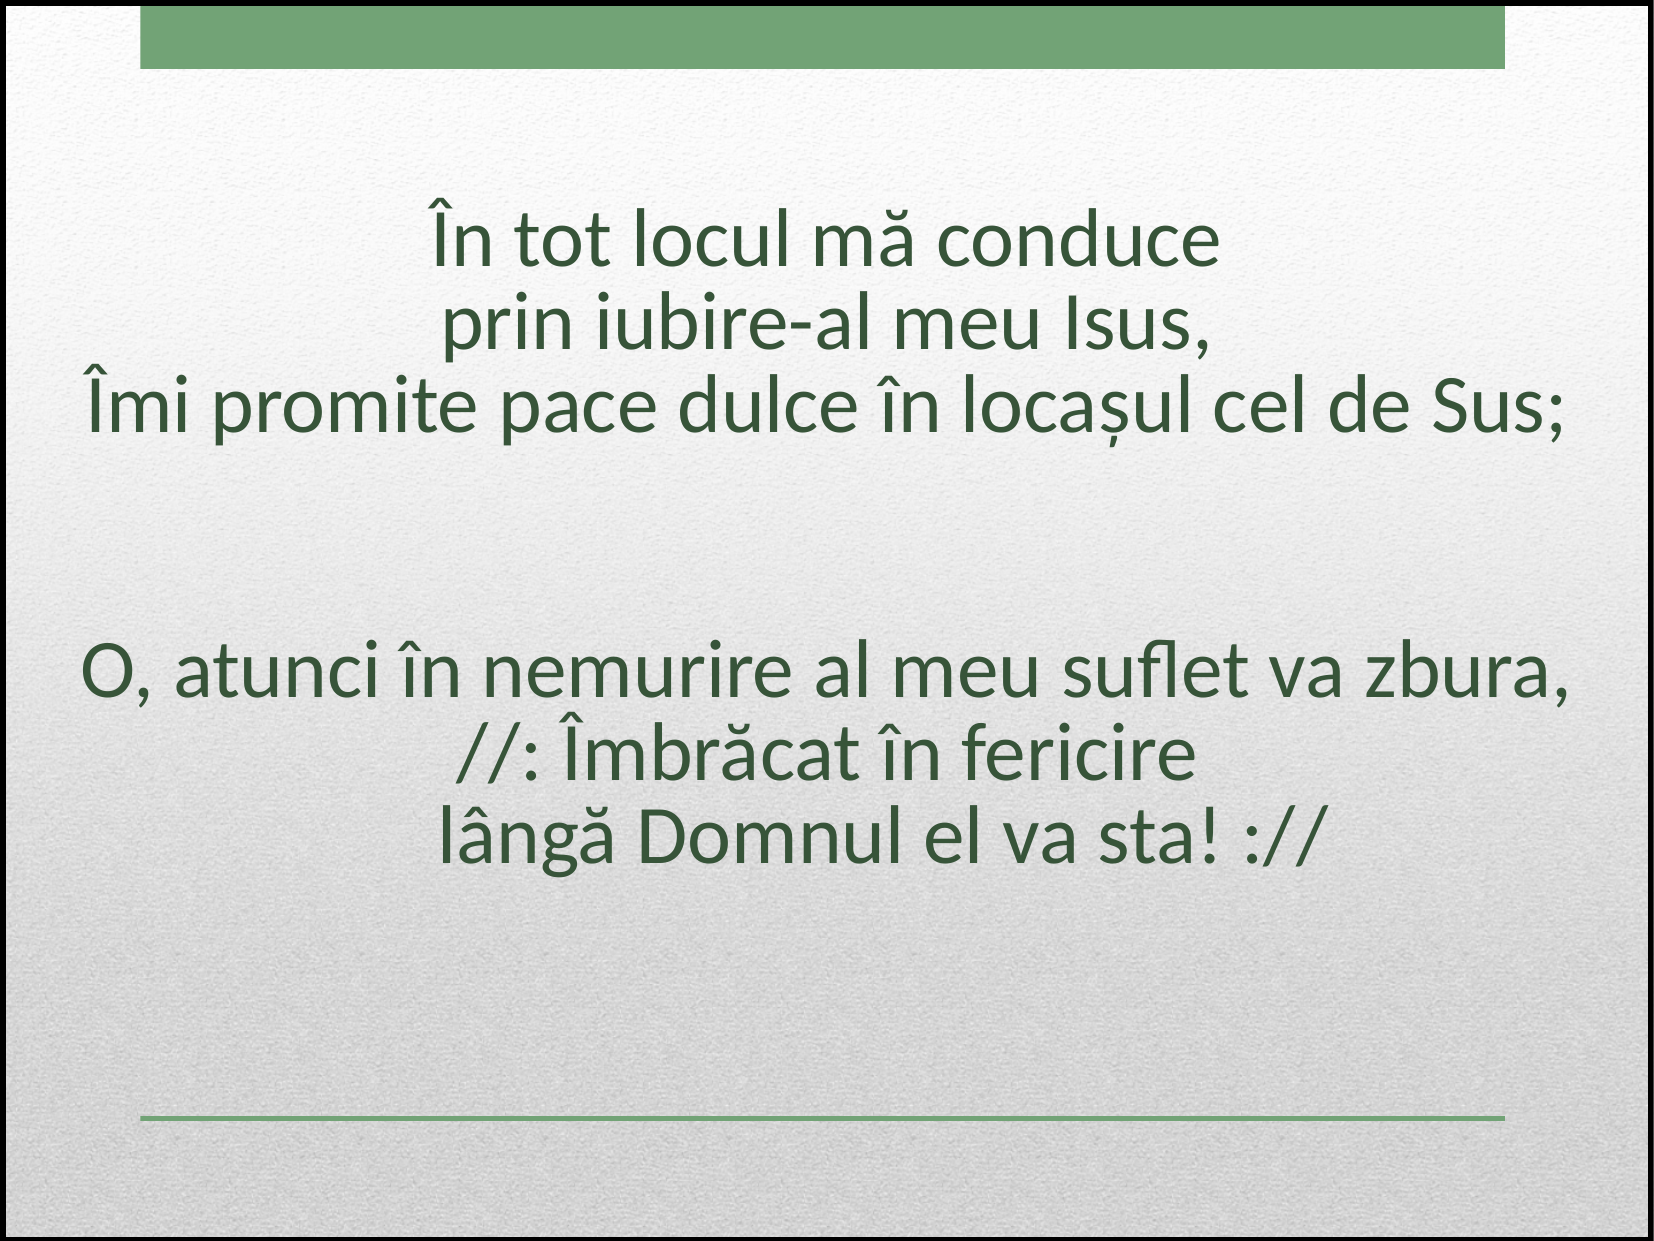

În tot locul mă conduce
prin iubire-al meu Isus,
Îmi promite pace dulce în locaşul cel de Sus;
O, atunci în nemurire al meu suflet va zbura,
//: Îmbrăcat în fericire
 lângă Domnul el va sta! ://